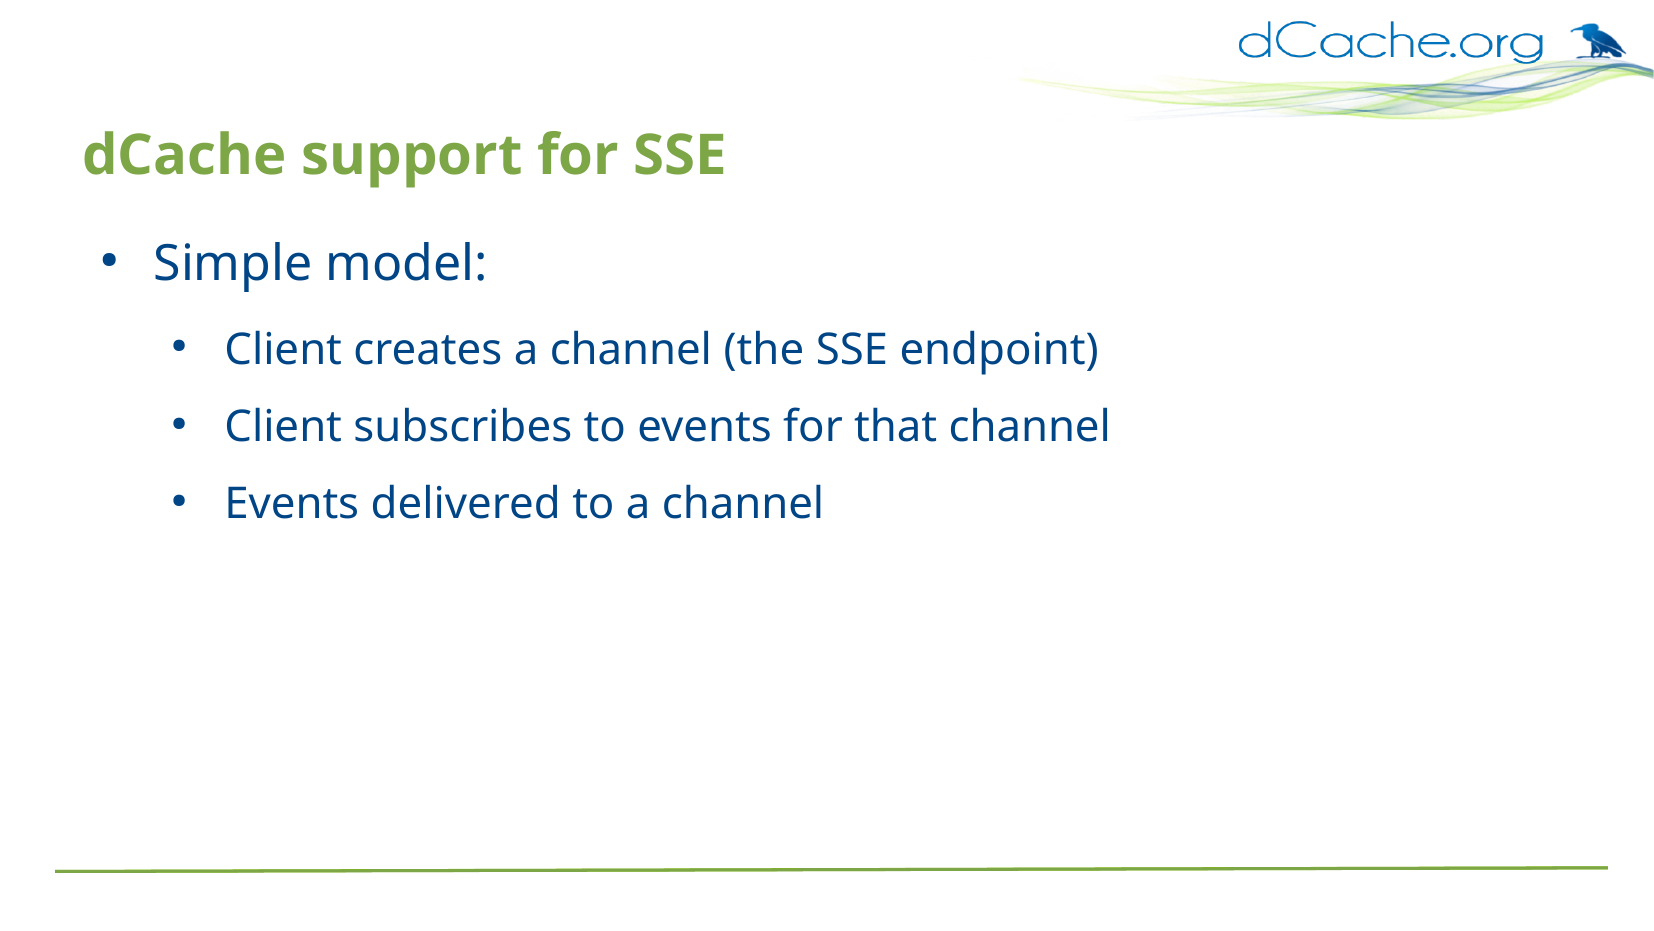

# dCache support for SSE
Simple model:
Client creates a channel (the SSE endpoint)
Client subscribes to events for that channel
Events delivered to a channel